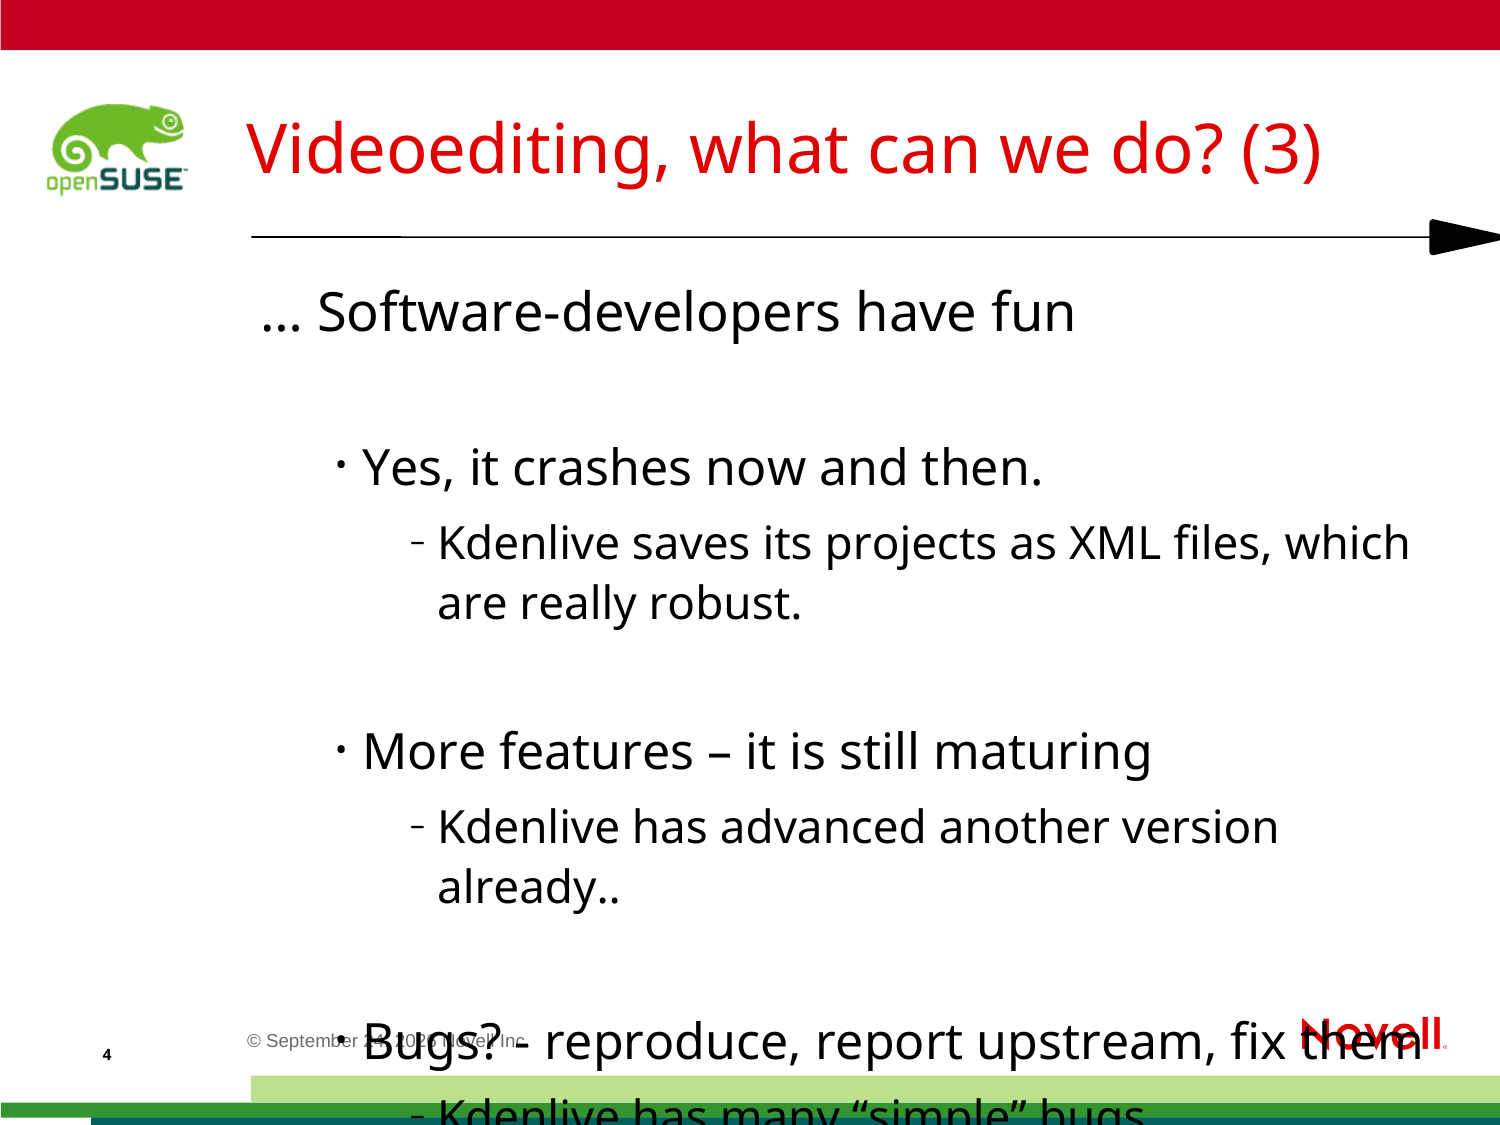

# Videoediting, what can we do? (3)
… Software-developers have fun
Yes, it crashes now and then.
Kdenlive saves its projects as XML files, which are really robust.
More features – it is still maturing
Kdenlive has advanced another version already..
Bugs? - reproduce, report upstream, fix them
Kdenlive has many “simple” bugs